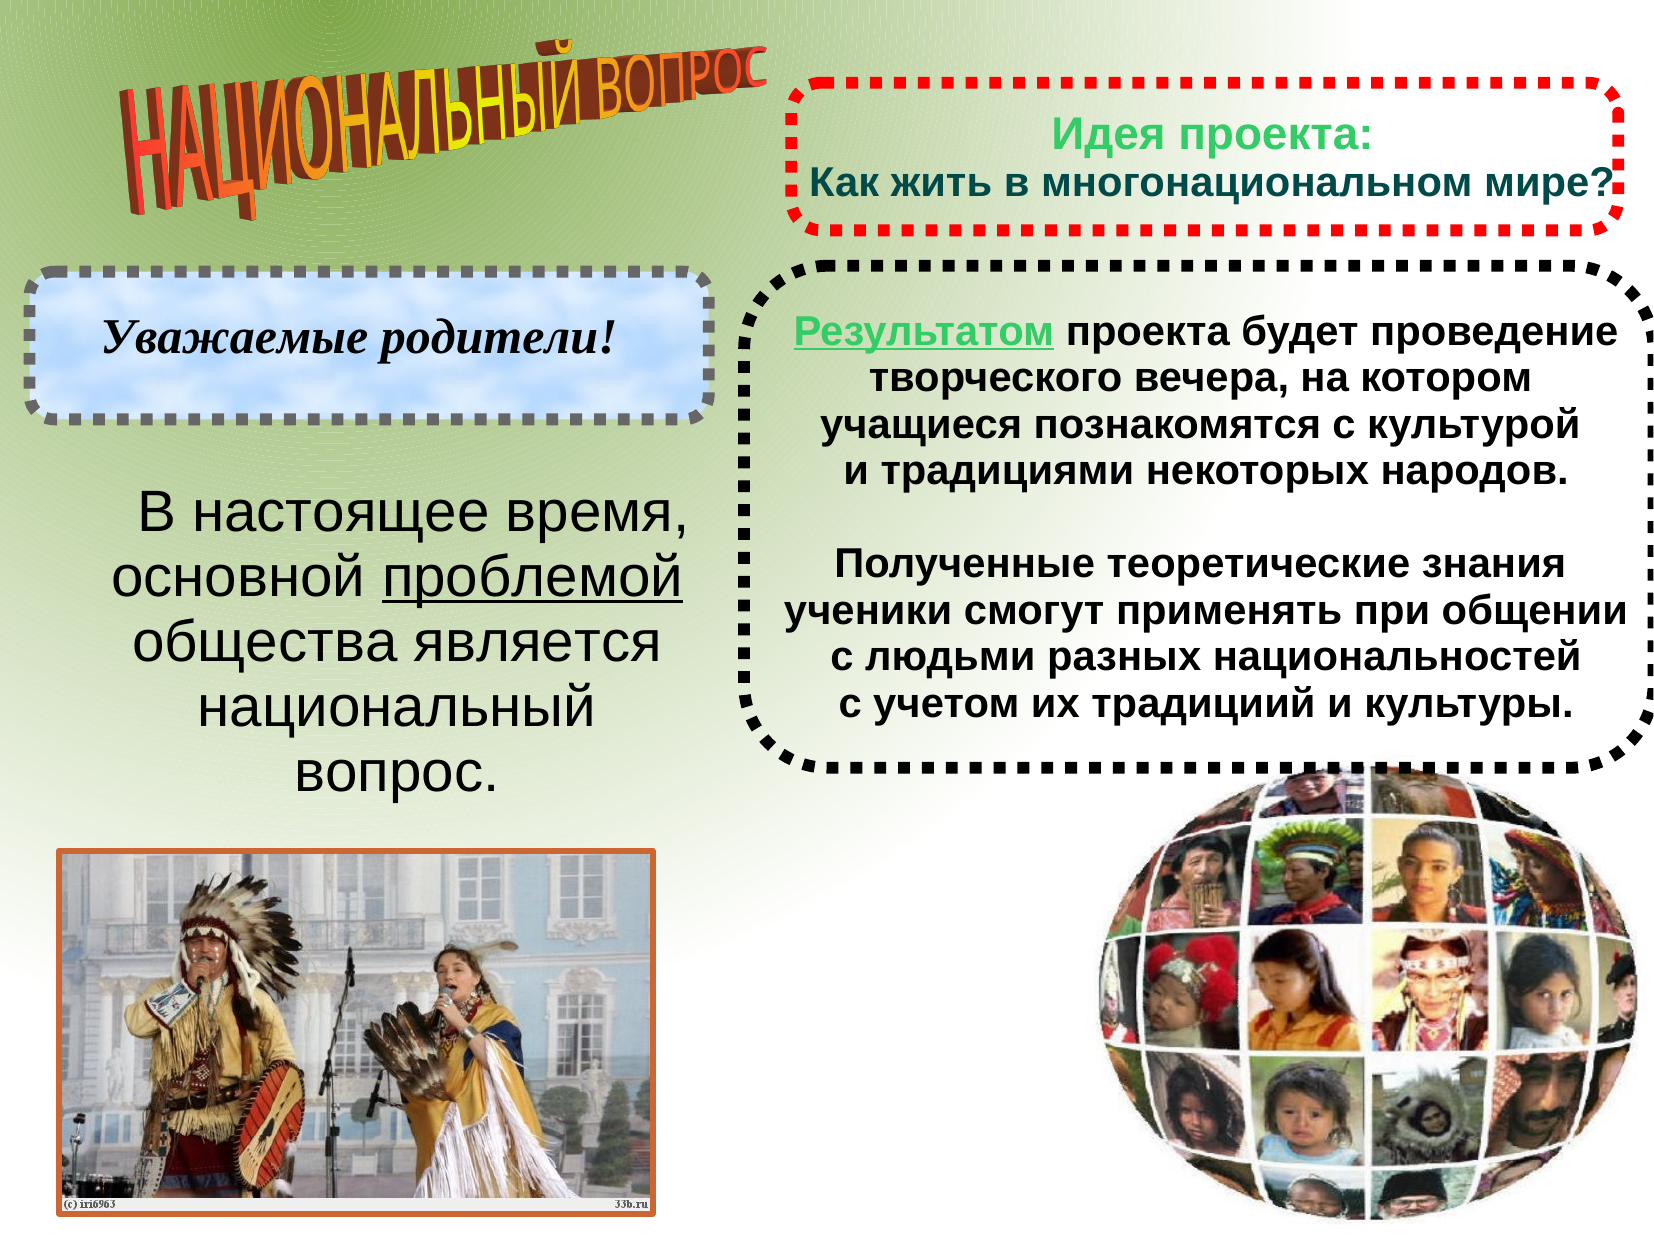

НАЦИОНАЛЬНЫЙ ВОПРОС
Идея проекта:
Как жить в многонациональном мире?
# Уважаемые родители!
 В настоящее время, основной проблемой общества является национальный вопрос.
Результатом проекта будет проведение
творческого вечера, на котором
учащиеся познакомятся с культурой
и традициями некоторых народов.
Полученные теоретические знания
ученики смогут применять при общении
с людьми разных национальностей
с учетом их традициий и культуры.